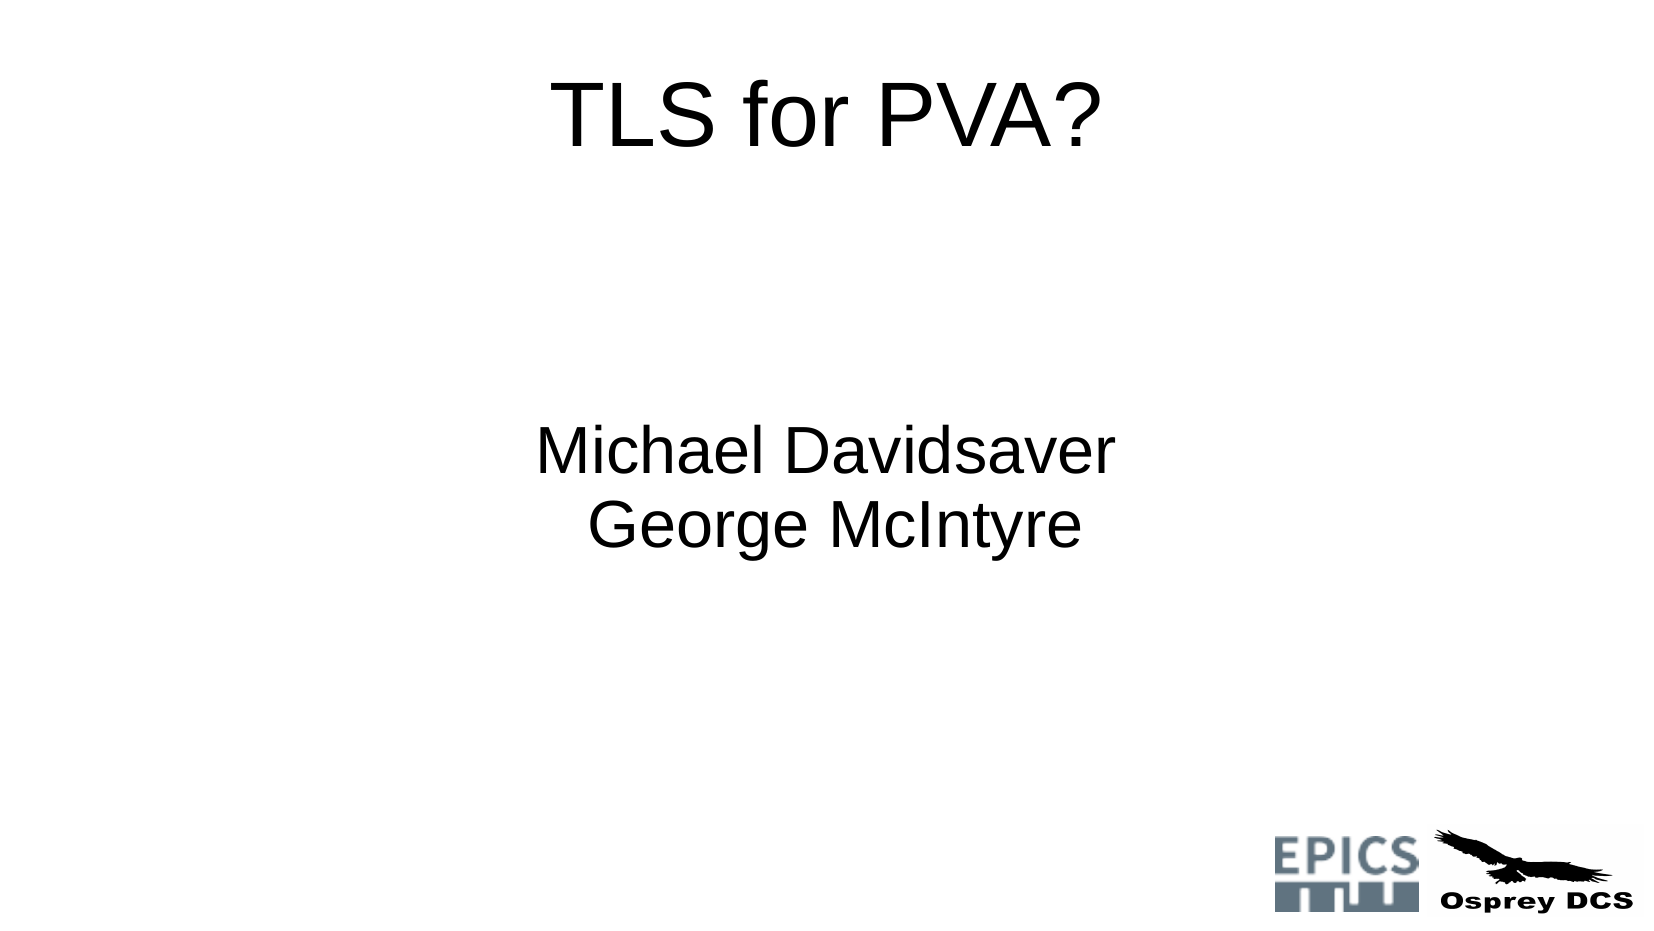

# TLS for PVA?
Michael Davidsaver
 George McIntyre